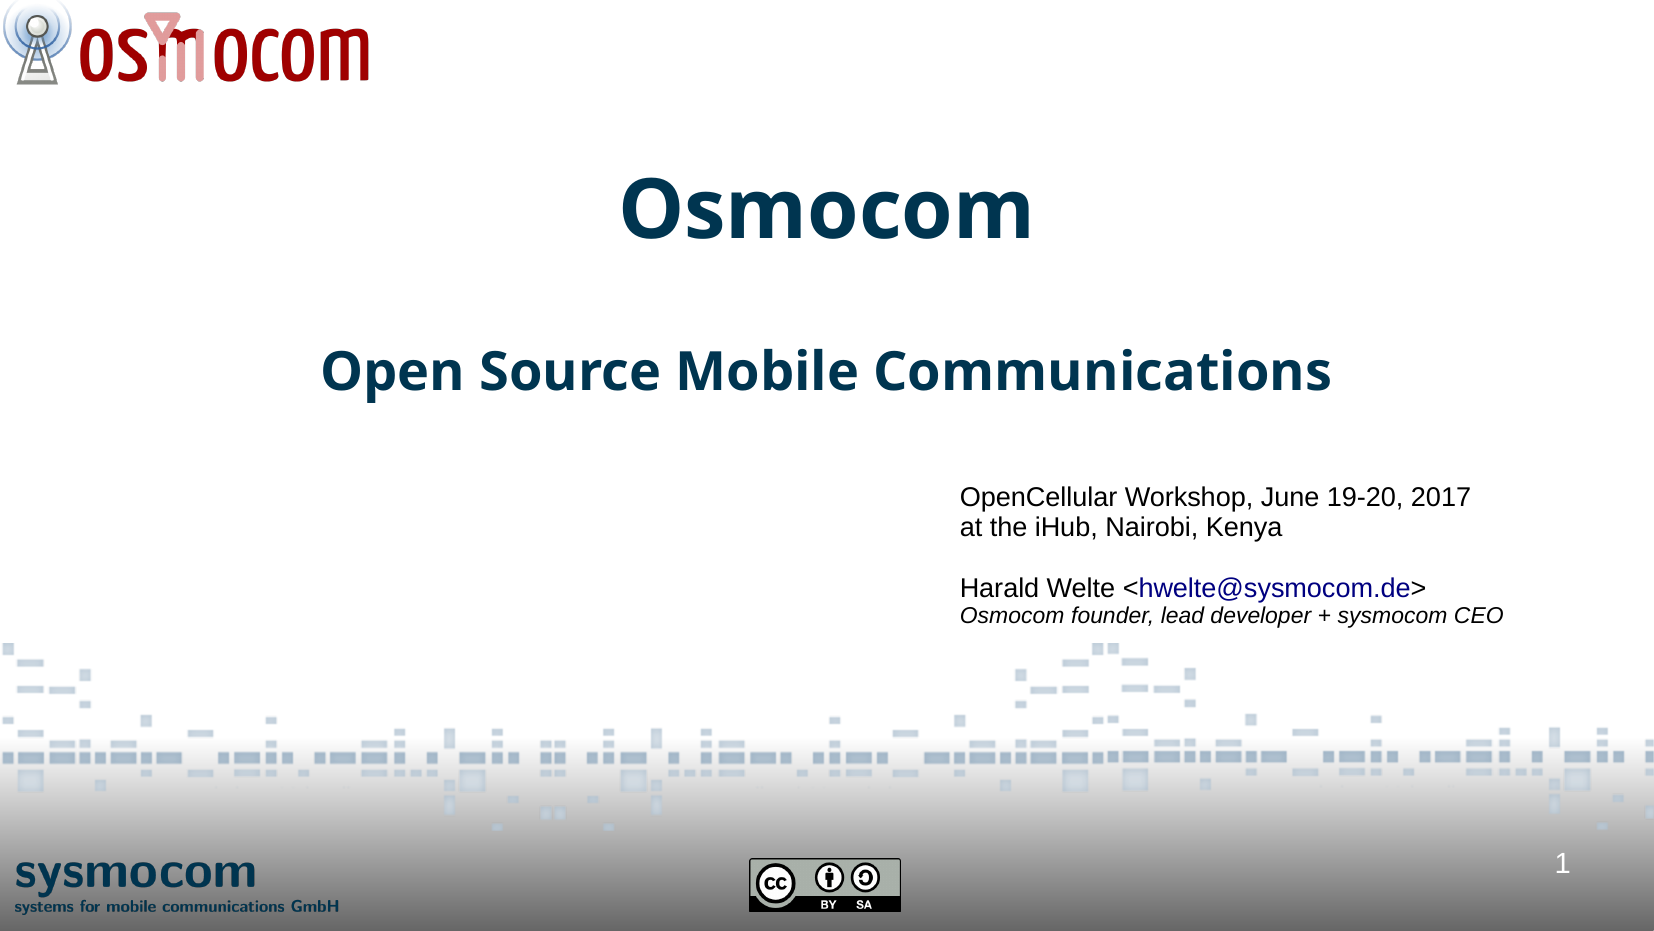

Osmocom
# Open Source Mobile Communications
OpenCellular Workshop, June 19-20, 2017
at the iHub, Nairobi, Kenya
Harald Welte <hwelte@sysmocom.de>
Osmocom founder, lead developer + sysmocom CEO
1